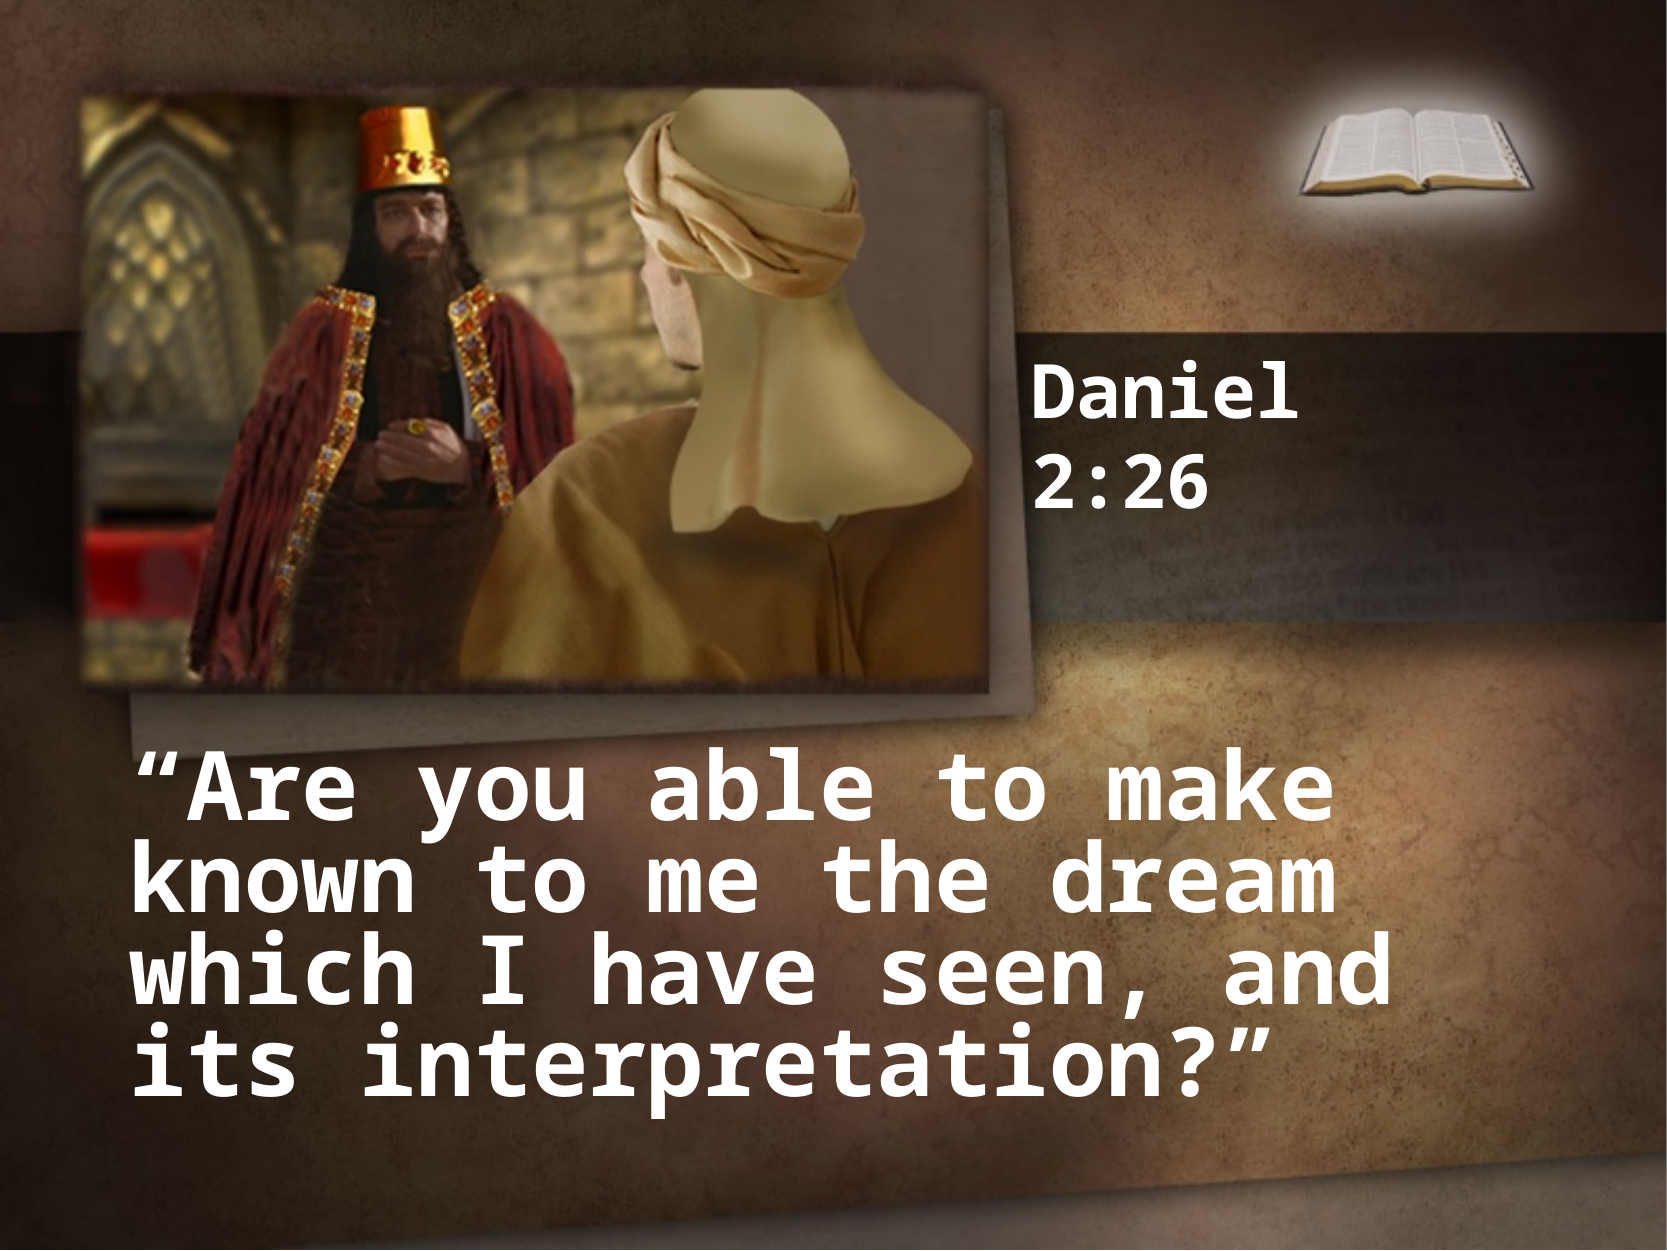

Daniel 2:26
“Are you able to make known to me the dream which I have seen, and its interpretation?”